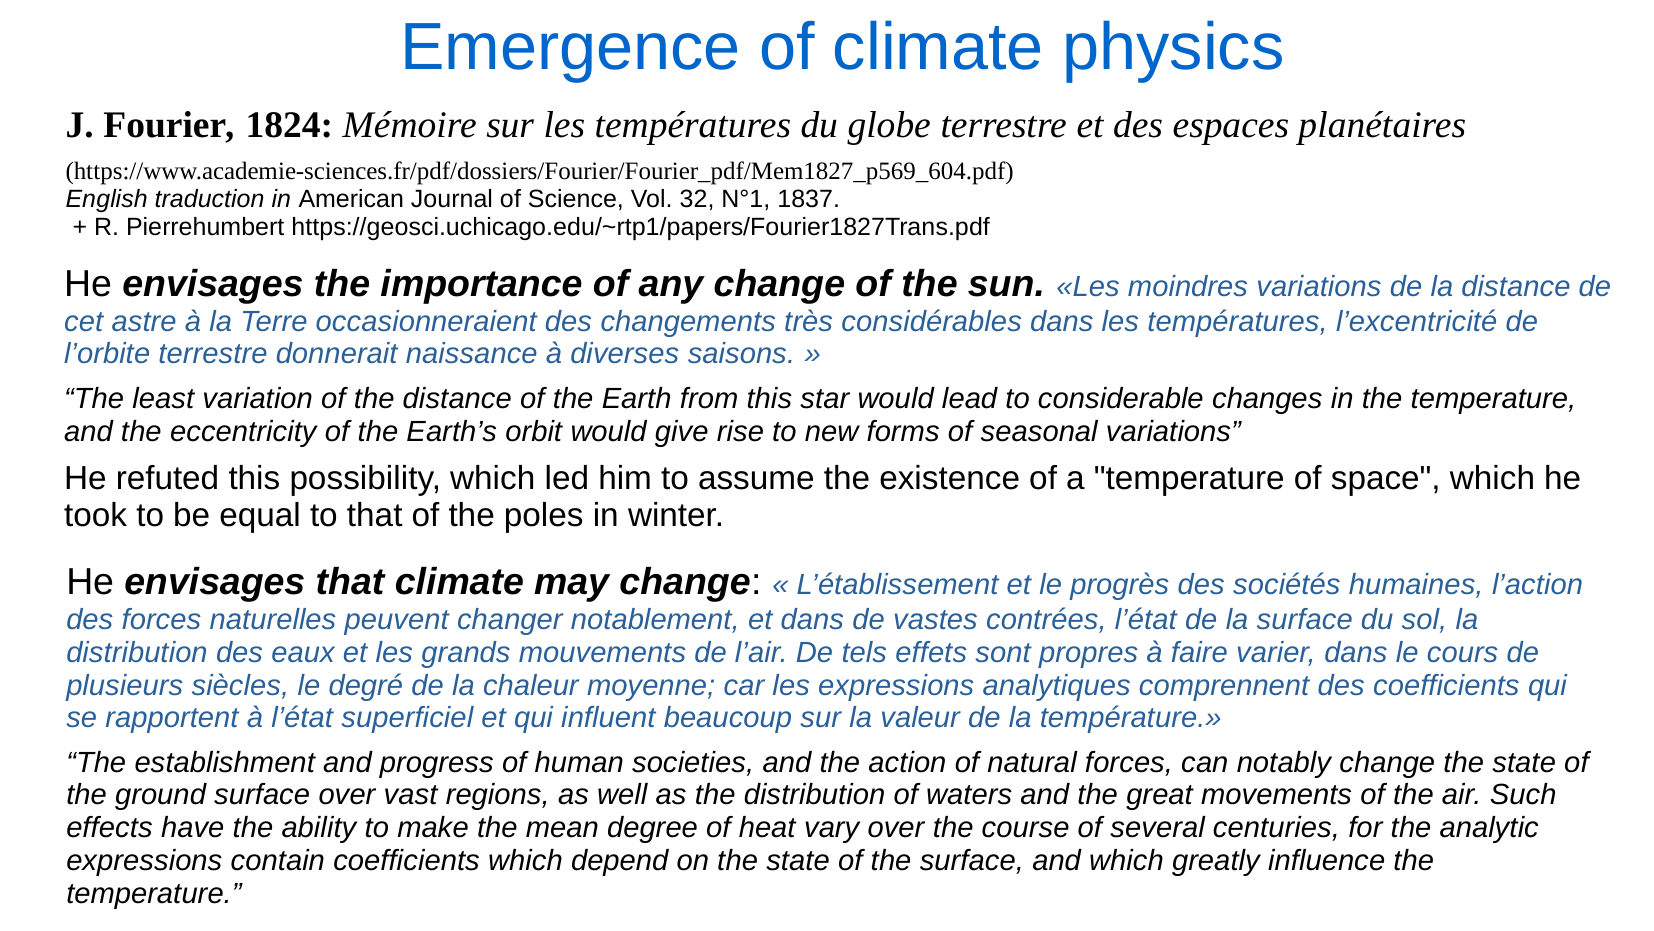

# Emergence of climate physics
J. Fourier, 1824: Mémoire sur les températures du globe terrestre et des espaces planétaires
(https://www.academie-sciences.fr/pdf/dossiers/Fourier/Fourier_pdf/Mem1827_p569_604.pdf)
English traduction in American Journal of Science, Vol. 32, N°1, 1837.
 + R. Pierrehumbert https://geosci.uchicago.edu/~rtp1/papers/Fourier1827Trans.pdf
He envisages the importance of any change of the sun. «Les moindres variations de la distance de cet astre à la Terre occasionneraient des changements très considérables dans les températures, l’excentricité de l’orbite terrestre donnerait naissance à diverses saisons. »
“The least variation of the distance of the Earth from this star would lead to considerable changes in the temperature, and the eccentricity of the Earth’s orbit would give rise to new forms of seasonal variations”
He refuted this possibility, which led him to assume the existence of a "temperature of space", which he took to be equal to that of the poles in winter.
He envisages that climate may change: « L’établissement et le progrès des sociétés humaines, l’action des forces naturelles peuvent changer notablement, et dans de vastes contrées, l’état de la surface du sol, la distribution des eaux et les grands mouvements de l’air. De tels effets sont propres à faire varier, dans le cours de plusieurs siècles, le degré de la chaleur moyenne; car les expressions analytiques comprennent des coefficients qui se rapportent à l’état superficiel et qui influent beaucoup sur la valeur de la température.»
“The establishment and progress of human societies, and the action of natural forces, can notably change the state of the ground surface over vast regions, as well as the distribution of waters and the great movements of the air. Such effects have the ability to make the mean degree of heat vary over the course of several centuries, for the analytic expressions contain coefficients which depend on the state of the surface, and which greatly influence the temperature.”